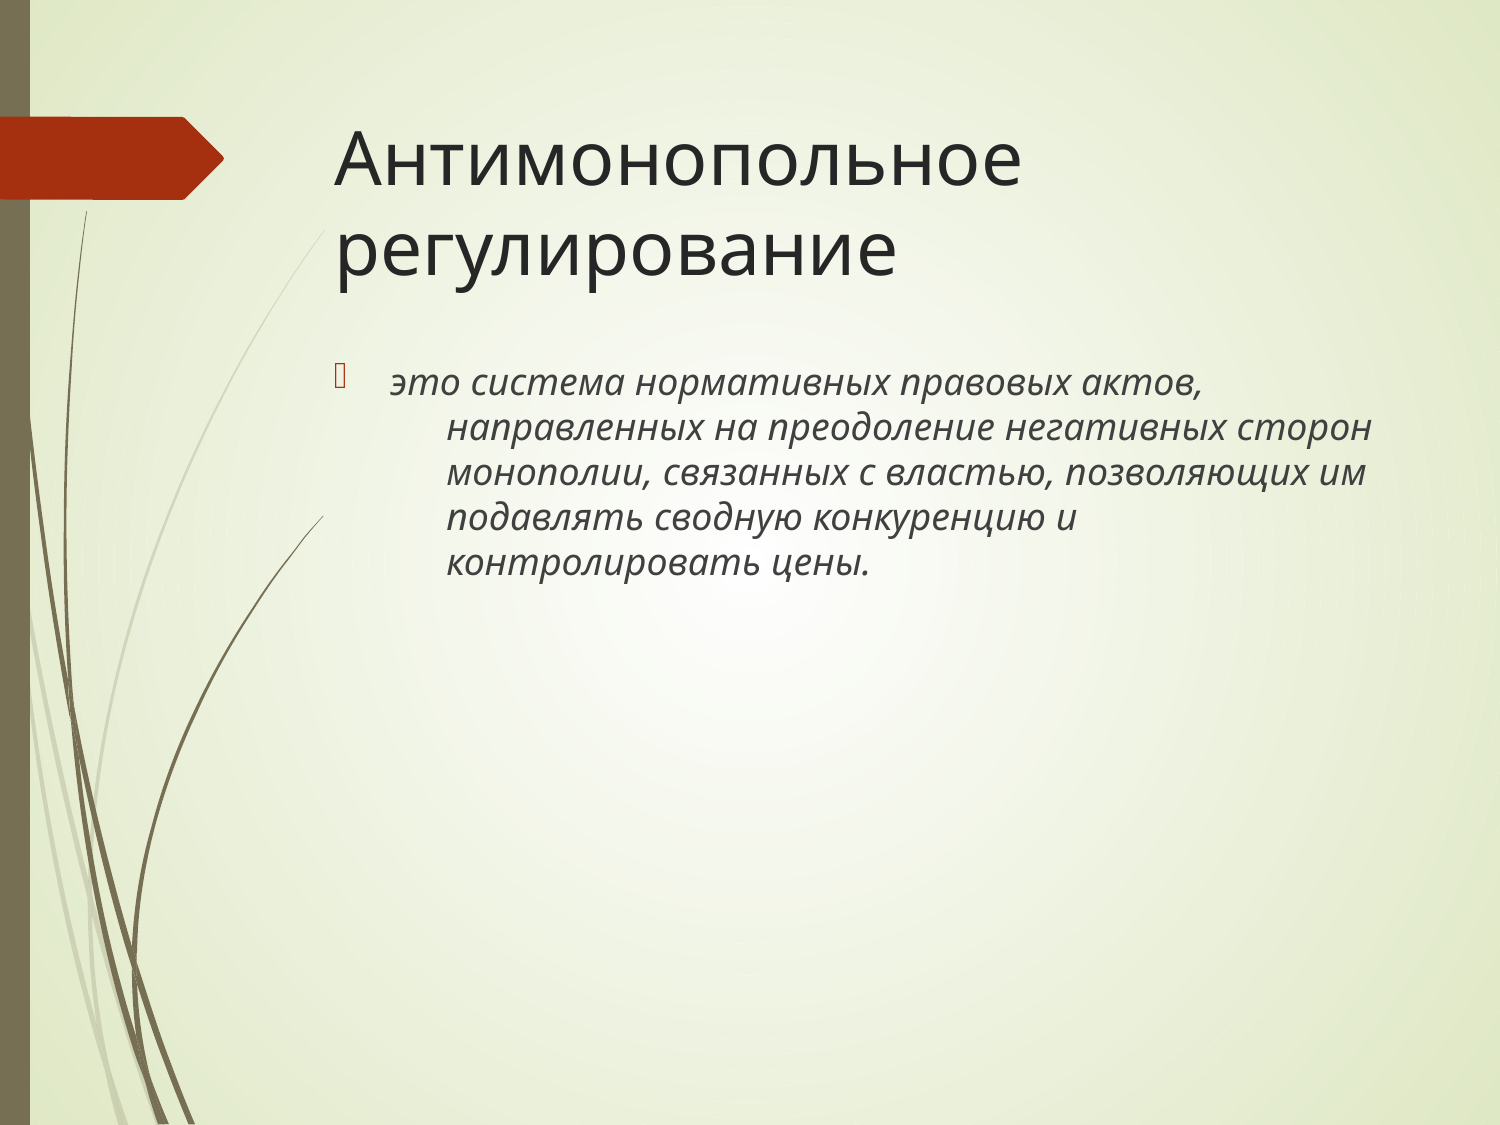

# Антимонопольное регулирование
это система нормативных правовых актов, направленных на преодоление негативных сторон монополии, связанных с властью, позволяющих им подавлять сводную конкуренцию и контролировать цены.